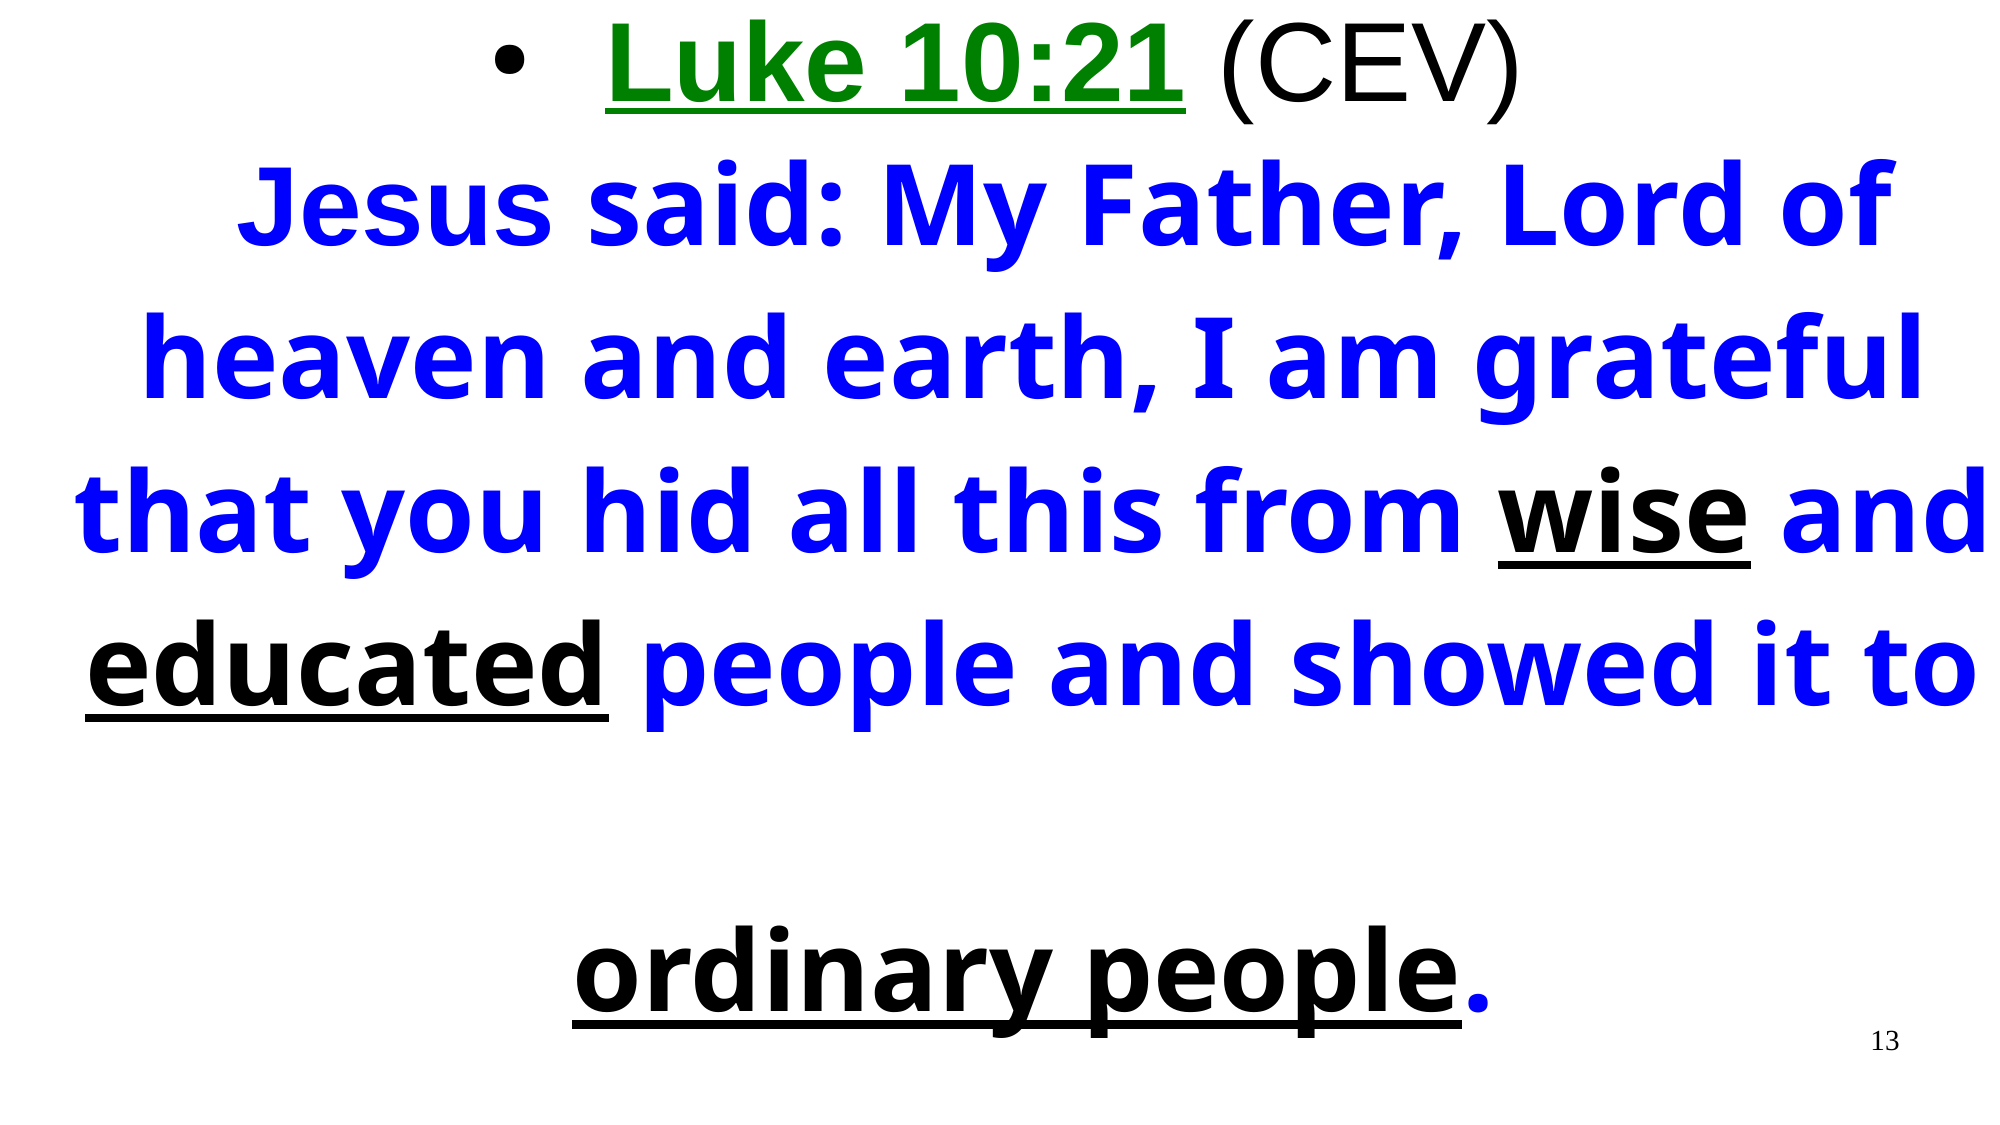

# Luke 10:21 (CEV) Jesus said: My Father, Lord of heaven and earth, I am grateful that you hid all this from wise and educated people and showed it to ordinary people.
13